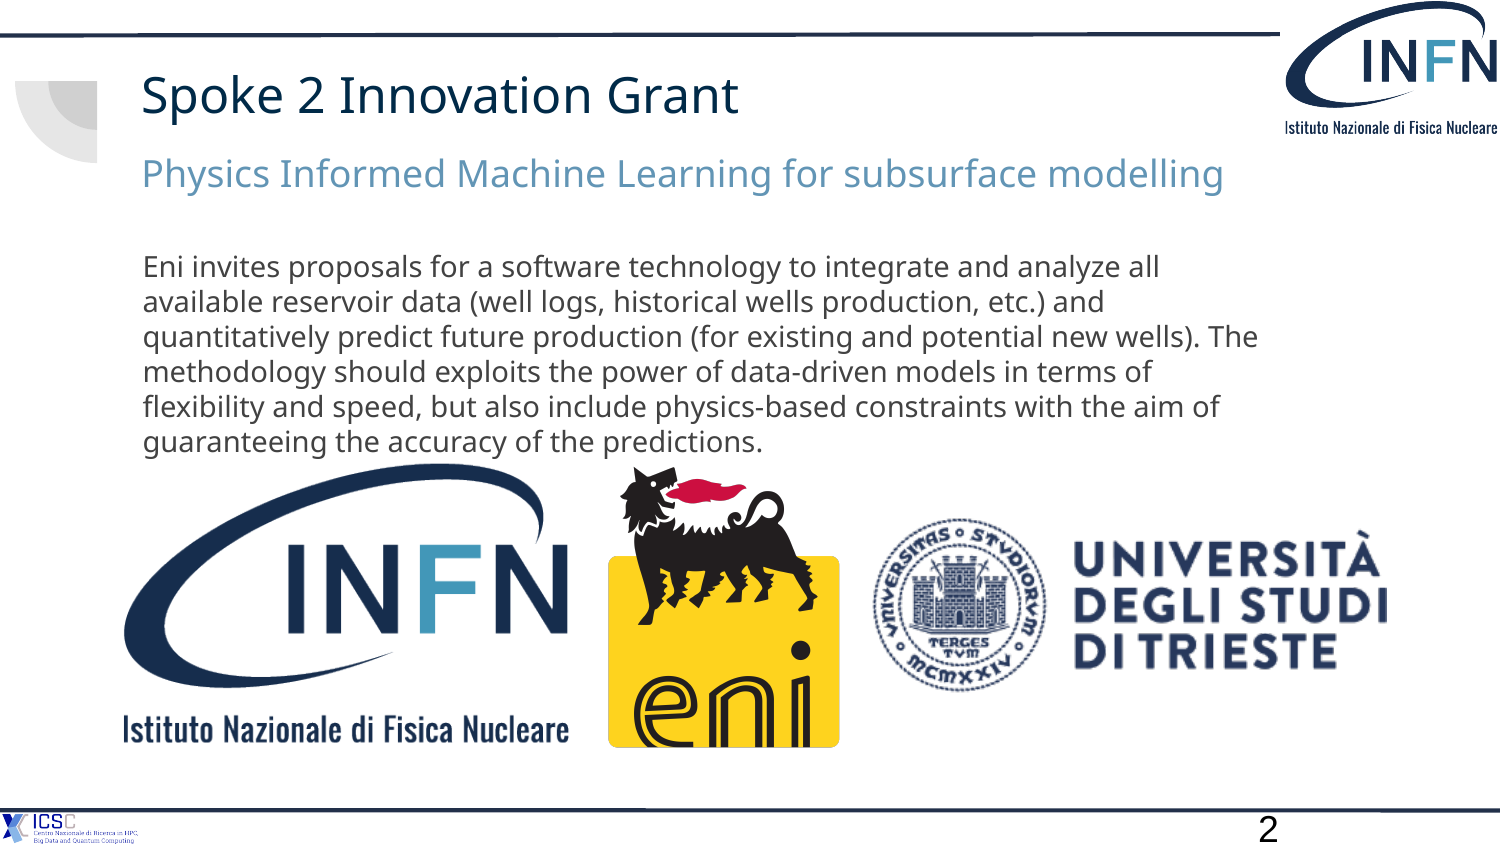

# Spoke 2 Innovation Grant
Physics Informed Machine Learning for subsurface modelling
Eni invites proposals for a software technology to integrate and analyze all available reservoir data (well logs, historical wells production, etc.) and quantitatively predict future production (for existing and potential new wells). The methodology should exploits the power of data-driven models in terms of flexibility and speed, but also include physics-based constraints with the aim of guaranteeing the accuracy of the predictions.
Home